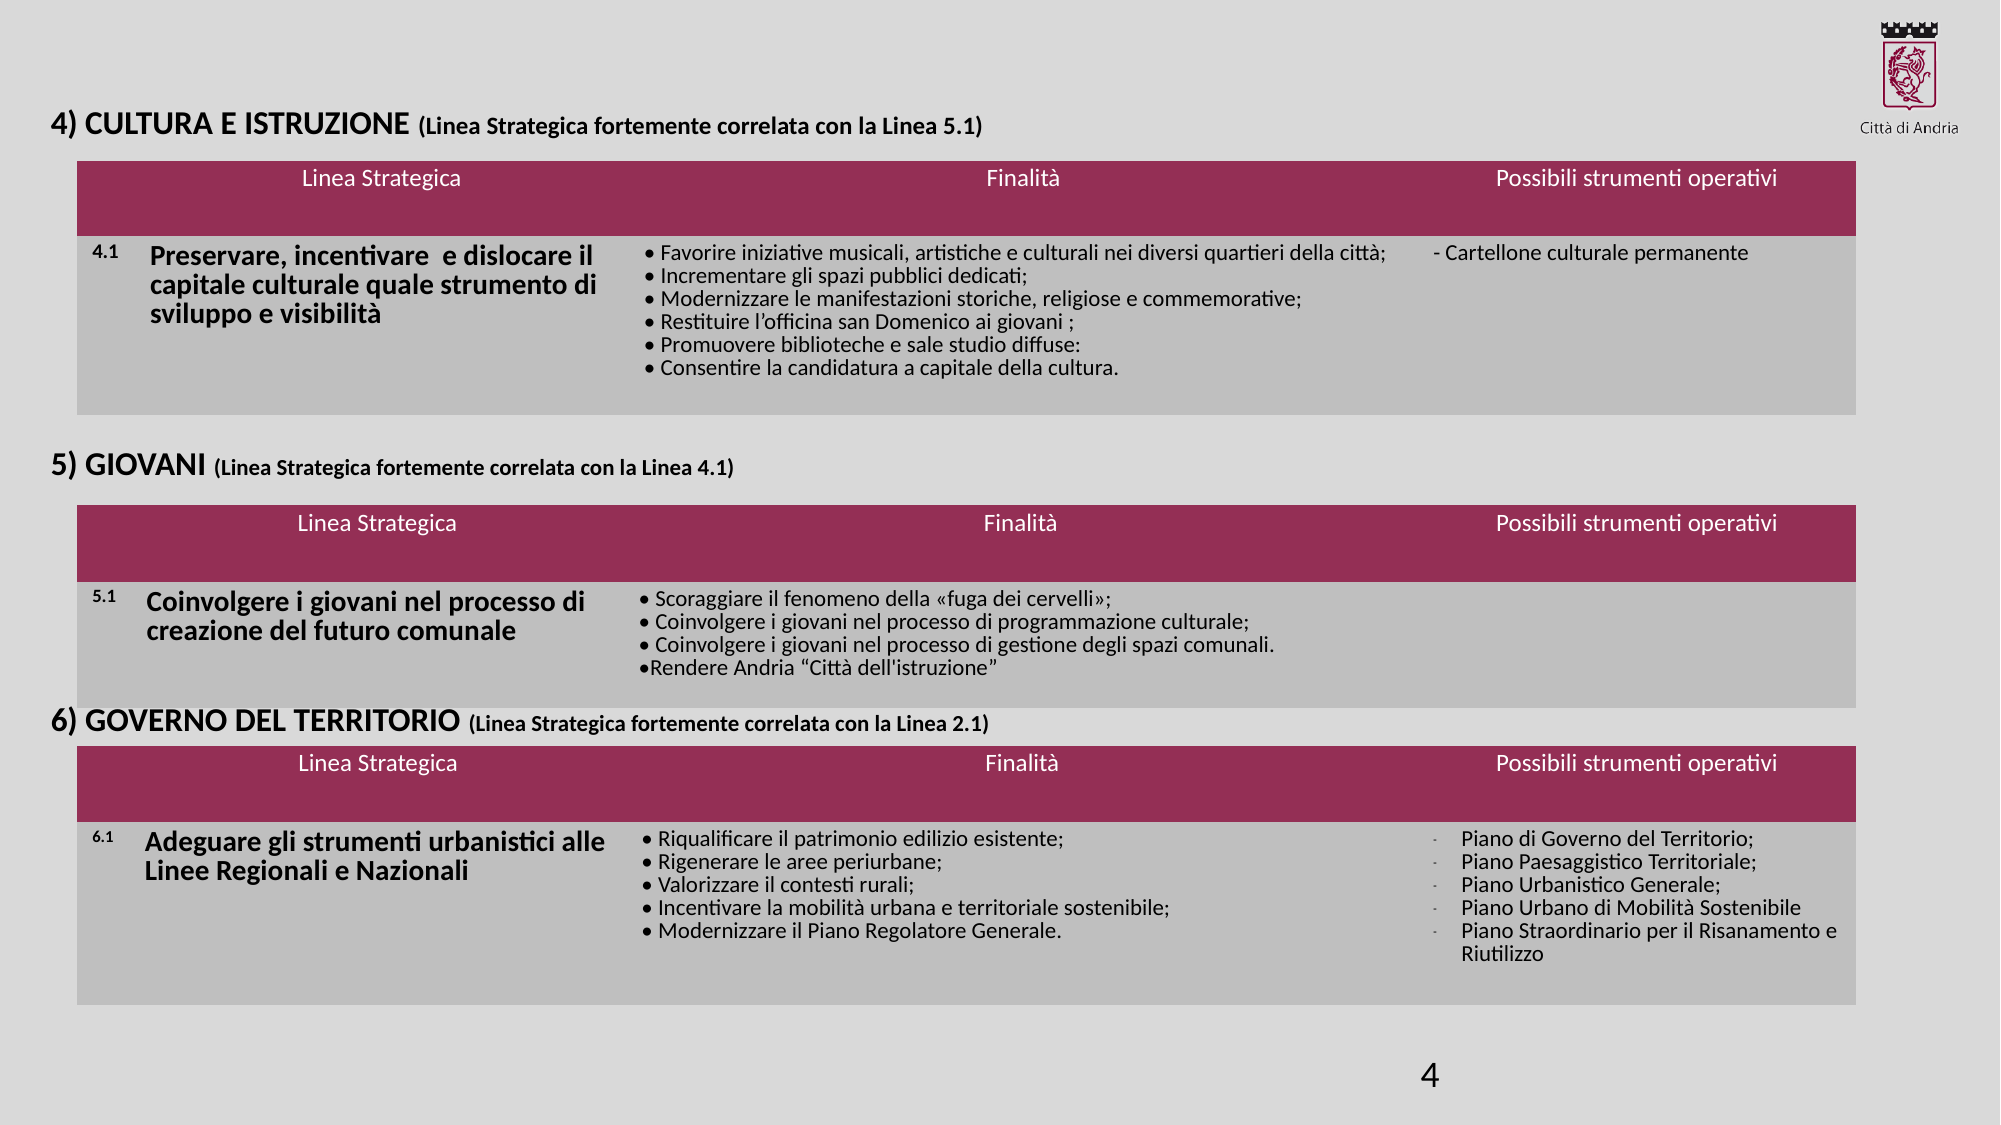

4) CULTURA E ISTRUZIONE (Linea Strategica fortemente correlata con la Linea 5.1)
| | Linea Strategica | Finalità | Possibili strumenti operativi |
| --- | --- | --- | --- |
| 4.1 | Preservare, incentivare e dislocare il capitale culturale quale strumento di sviluppo e visibilità | • Favorire iniziative musicali, artistiche e culturali nei diversi quartieri della città; • Incrementare gli spazi pubblici dedicati; • Modernizzare le manifestazioni storiche, religiose e commemorative; • Restituire l’officina san Domenico ai giovani ; • Promuovere biblioteche e sale studio diffuse: • Consentire la candidatura a capitale della cultura. | - Cartellone culturale permanente |
5) GIOVANI (Linea Strategica fortemente correlata con la Linea 4.1)
| | Linea Strategica | Finalità | Possibili strumenti operativi |
| --- | --- | --- | --- |
| 5.1 | Coinvolgere i giovani nel processo di creazione del futuro comunale | • Scoraggiare il fenomeno della «fuga dei cervelli»; • Coinvolgere i giovani nel processo di programmazione culturale; • Coinvolgere i giovani nel processo di gestione degli spazi comunali. •Rendere Andria “Città dell'istruzione” | |
6) GOVERNO DEL TERRITORIO (Linea Strategica fortemente correlata con la Linea 2.1)
| | Linea Strategica | Finalità | Possibili strumenti operativi |
| --- | --- | --- | --- |
| 6.1 | Adeguare gli strumenti urbanistici alle Linee Regionali e Nazionali | • Riqualificare il patrimonio edilizio esistente; • Rigenerare le aree periurbane; • Valorizzare il contesti rurali; • Incentivare la mobilità urbana e territoriale sostenibile; • Modernizzare il Piano Regolatore Generale. | Piano di Governo del Territorio; Piano Paesaggistico Territoriale; Piano Urbanistico Generale; Piano Urbano di Mobilità Sostenibile Piano Straordinario per il Risanamento e Riutilizzo |